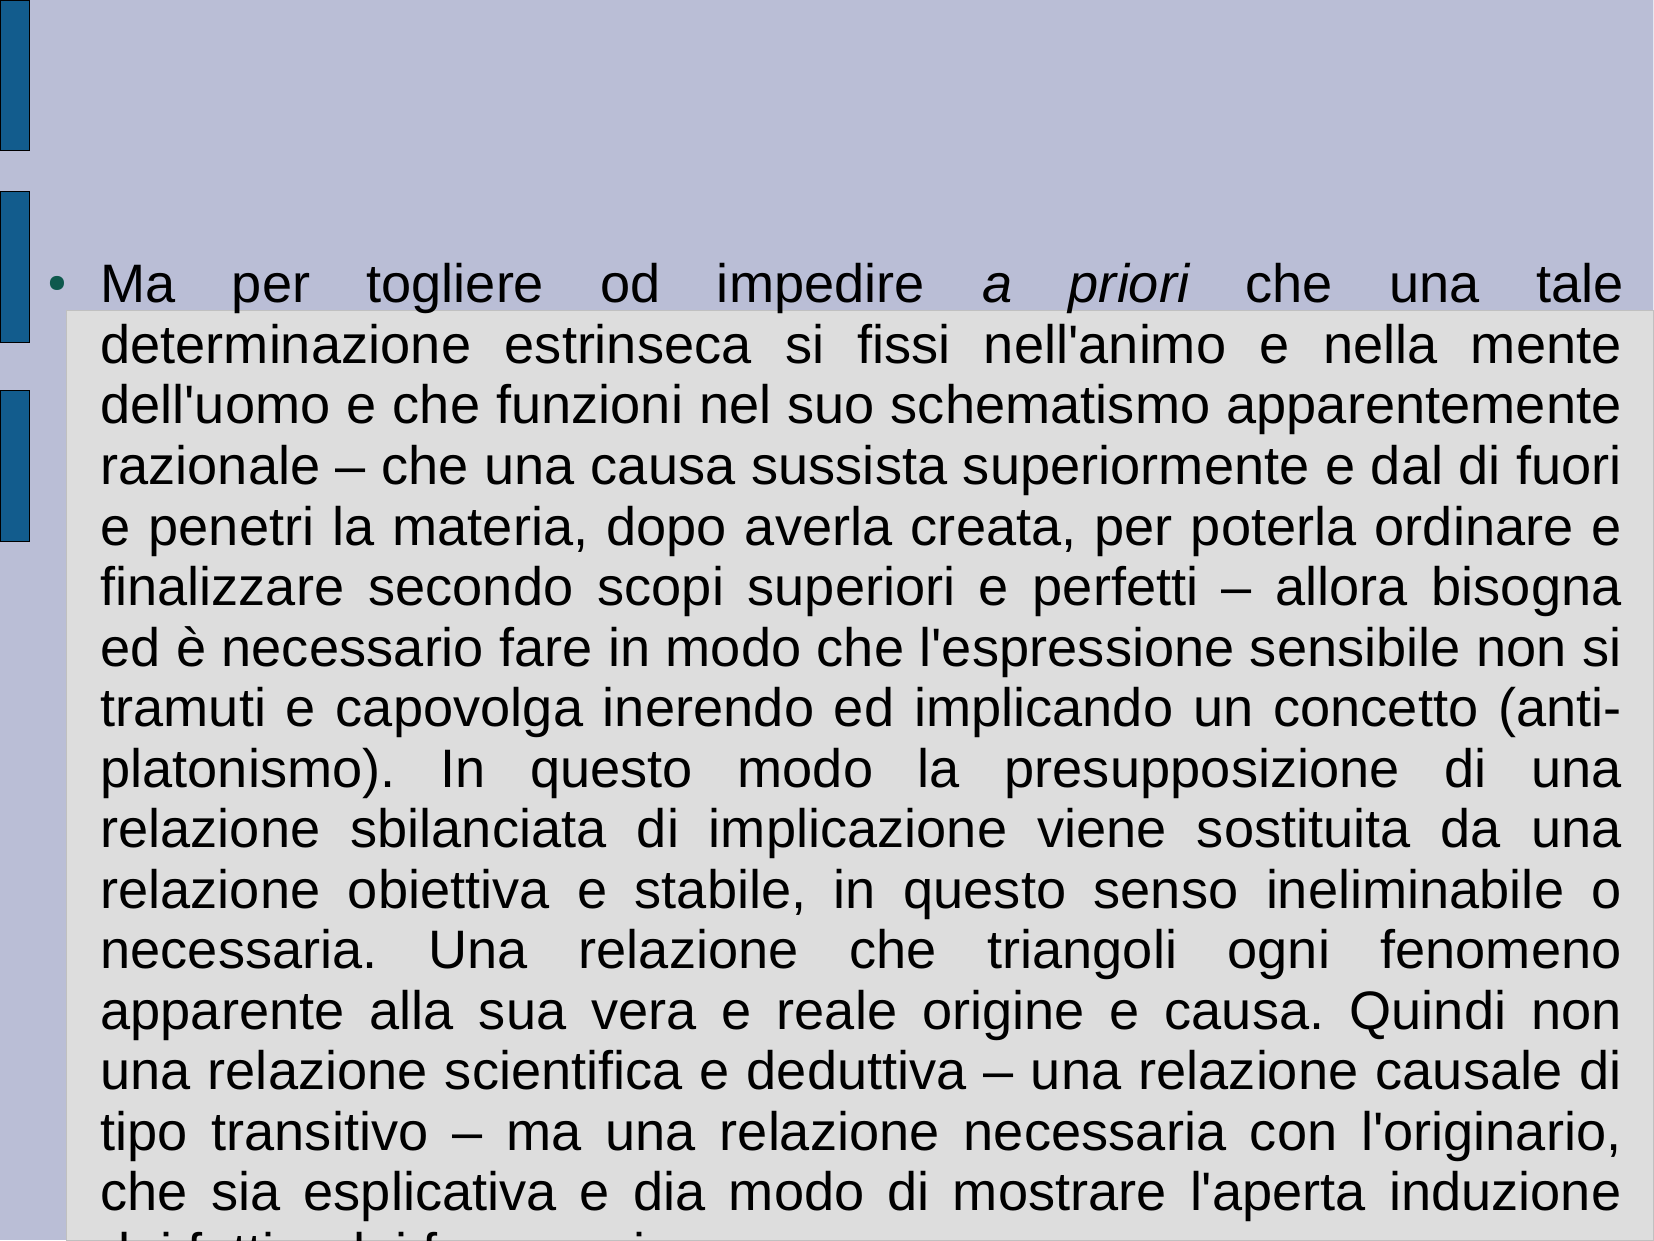

#
Ma per togliere od impedire a priori che una tale determinazione estrinseca si fissi nell'animo e nella mente dell'uomo e che funzioni nel suo schematismo apparentemente razionale – che una causa sussista superiormente e dal di fuori e penetri la materia, dopo averla creata, per poterla ordinare e finalizzare secondo scopi superiori e perfetti – allora bisogna ed è necessario fare in modo che l'espressione sensibile non si tramuti e capovolga inerendo ed implicando un concetto (anti-platonismo). In questo modo la presupposizione di una relazione sbilanciata di implicazione viene sostituita da una relazione obiettiva e stabile, in questo senso ineliminabile o necessaria. Una relazione che triangoli ogni fenomeno apparente alla sua vera e reale origine e causa. Quindi non una relazione scientifica e deduttiva – una relazione causale di tipo transitivo – ma una relazione necessaria con l'originario, che sia esplicativa e dia modo di mostrare l'aperta induzione dei fatti e dei fenomeni.